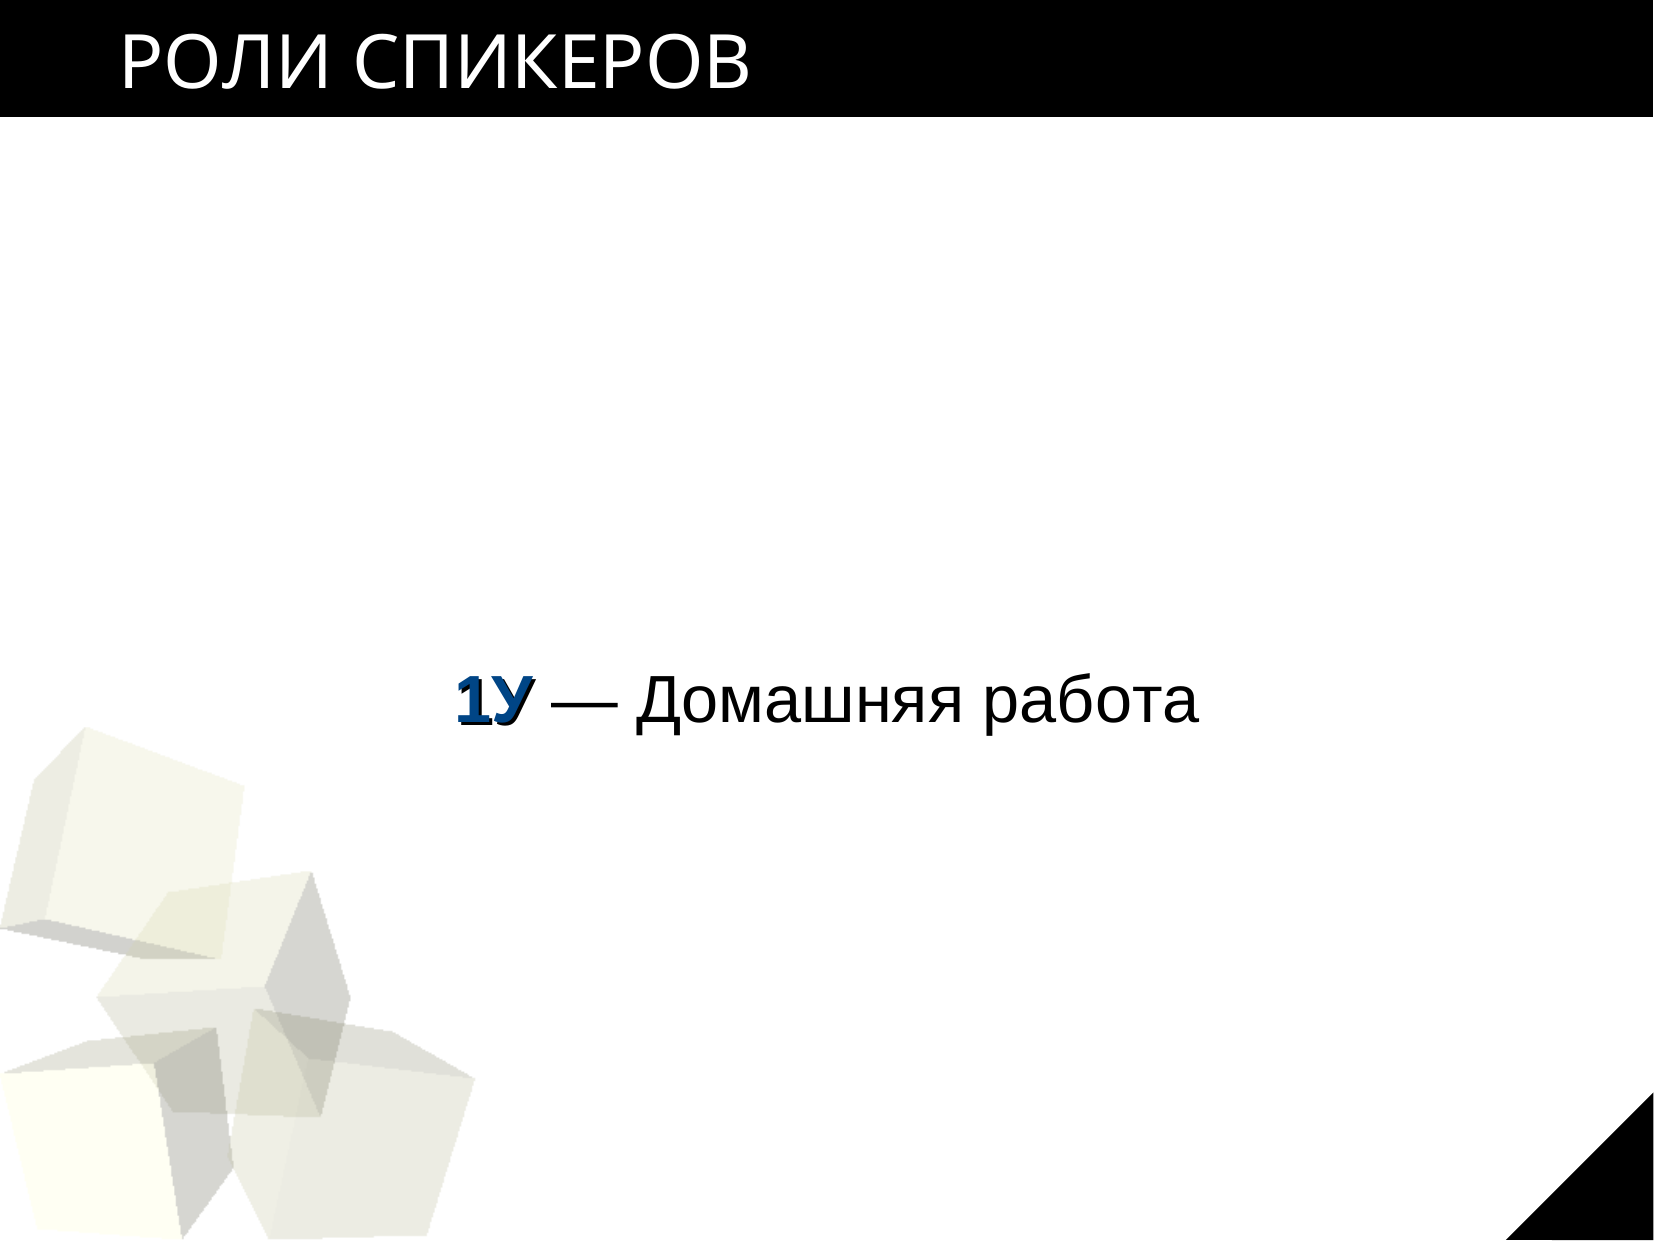

# РОЛИ СПИКЕРОВ
1У — Домашняя работа